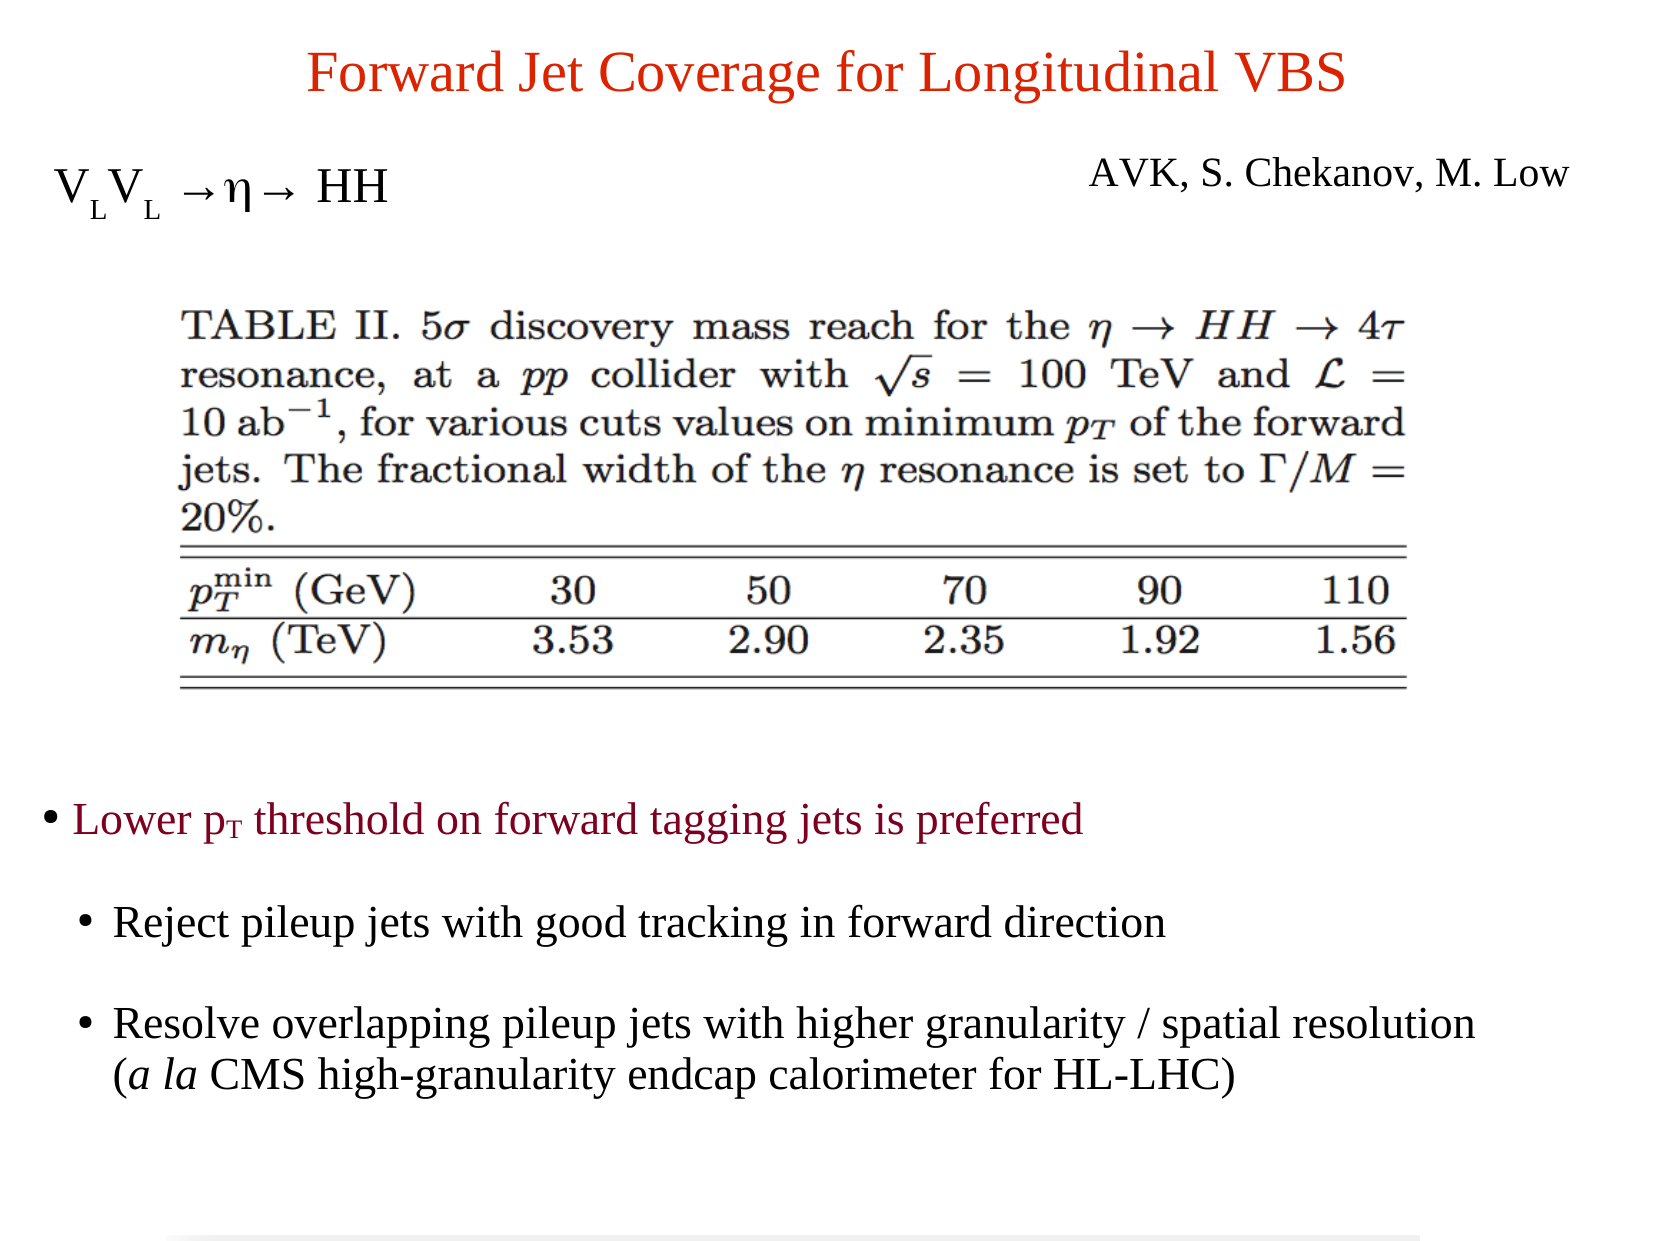

# Forward Jet Coverage for Longitudinal VBS
AVK, S. Chekanov, M. Low
VLVL →η→ HH
 Lower pT threshold on forward tagging jets is preferred
Reject pileup jets with good tracking in forward direction
Resolve overlapping pileup jets with higher granularity / spatial resolution
(a la CMS high-granularity endcap calorimeter for HL-LHC)